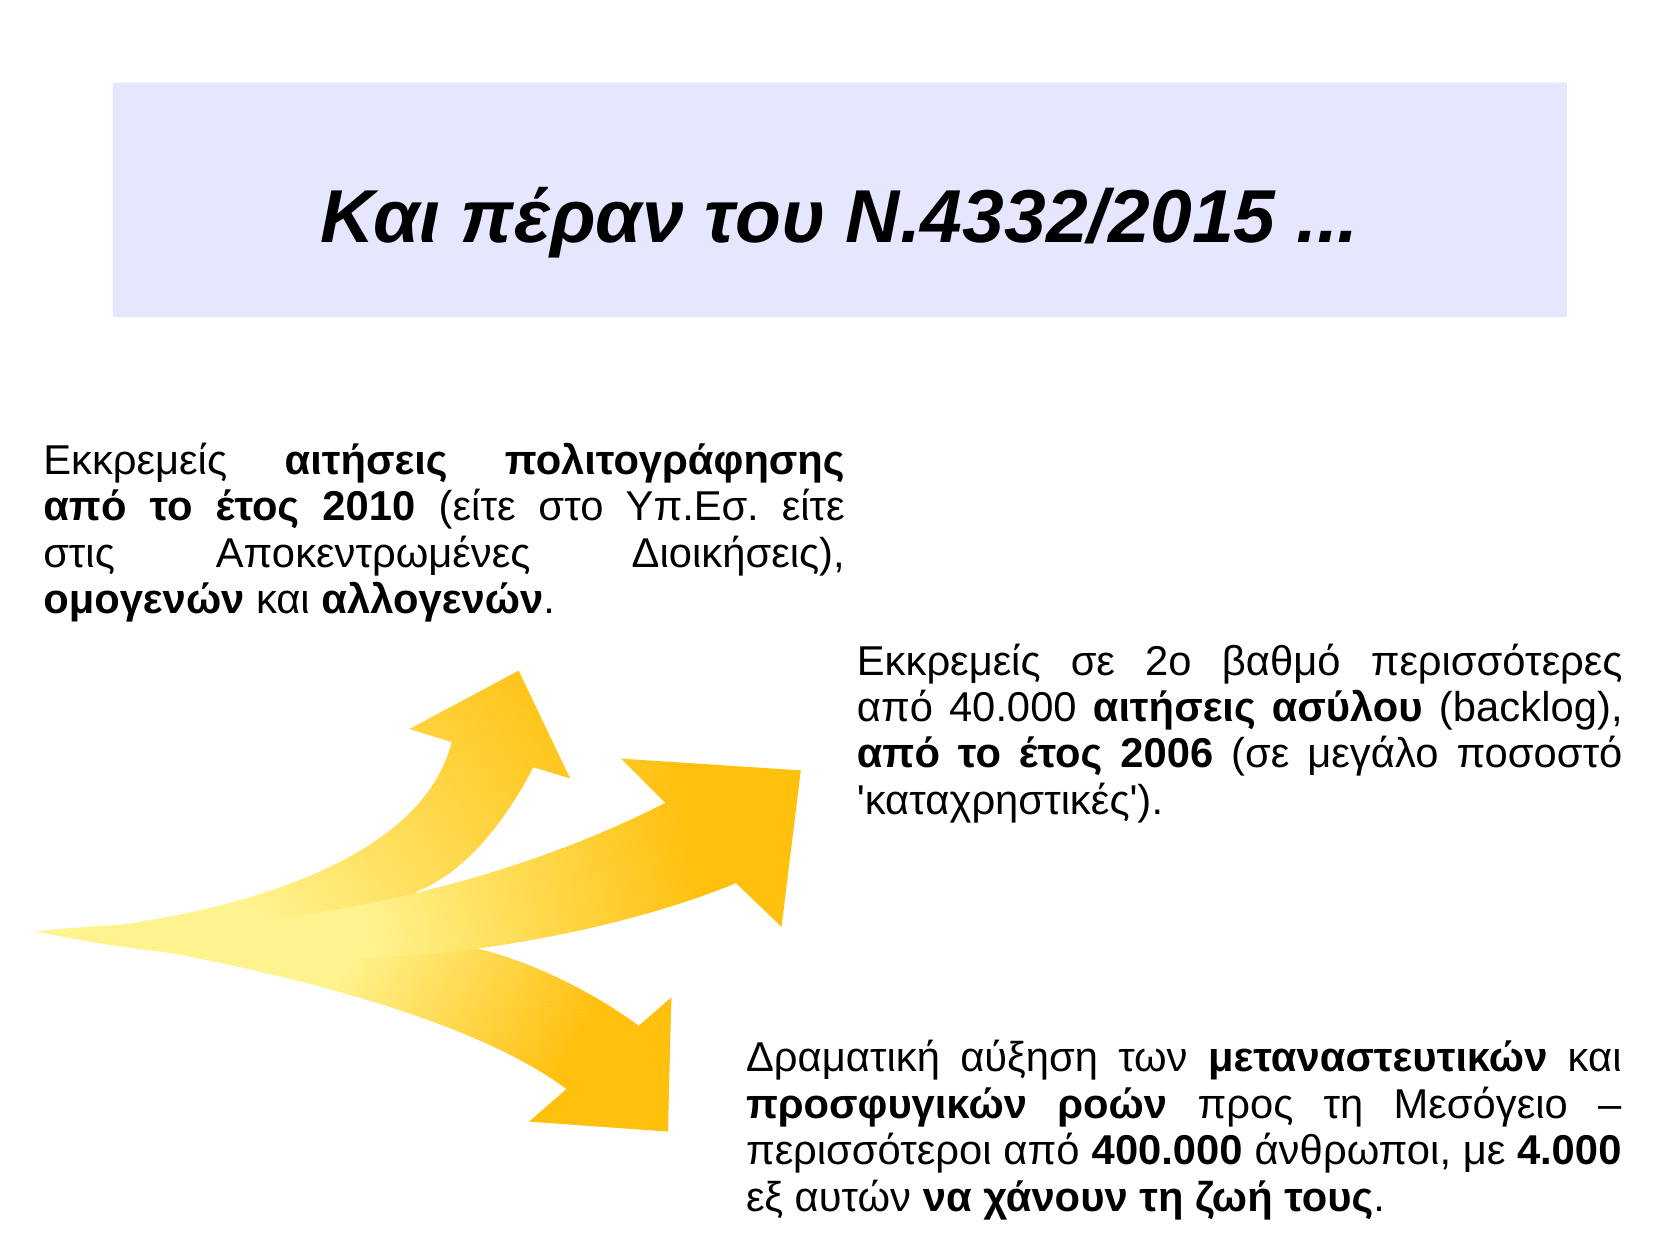

Και πέραν του Ν.4332/2015 ...
Εκκρεμείς αιτήσεις πολιτογράφησης από το έτος 2010 (είτε στο Υπ.Εσ. είτε στις Αποκεντρωμένες Διοικήσεις), ομογενών και αλλογενών.
Εκκρεμείς σε 2ο βαθμό περισσότερες από 40.000 αιτήσεις ασύλου (backlog), από το έτος 2006 (σε μεγάλο ποσοστό 'καταχρηστικές').
Δραματική αύξηση των μεταναστευτικών και προσφυγικών ροών προς τη Μεσόγειο – περισσότεροι από 400.000 άνθρωποι, με 4.000 εξ αυτών να χάνουν τη ζωή τους.